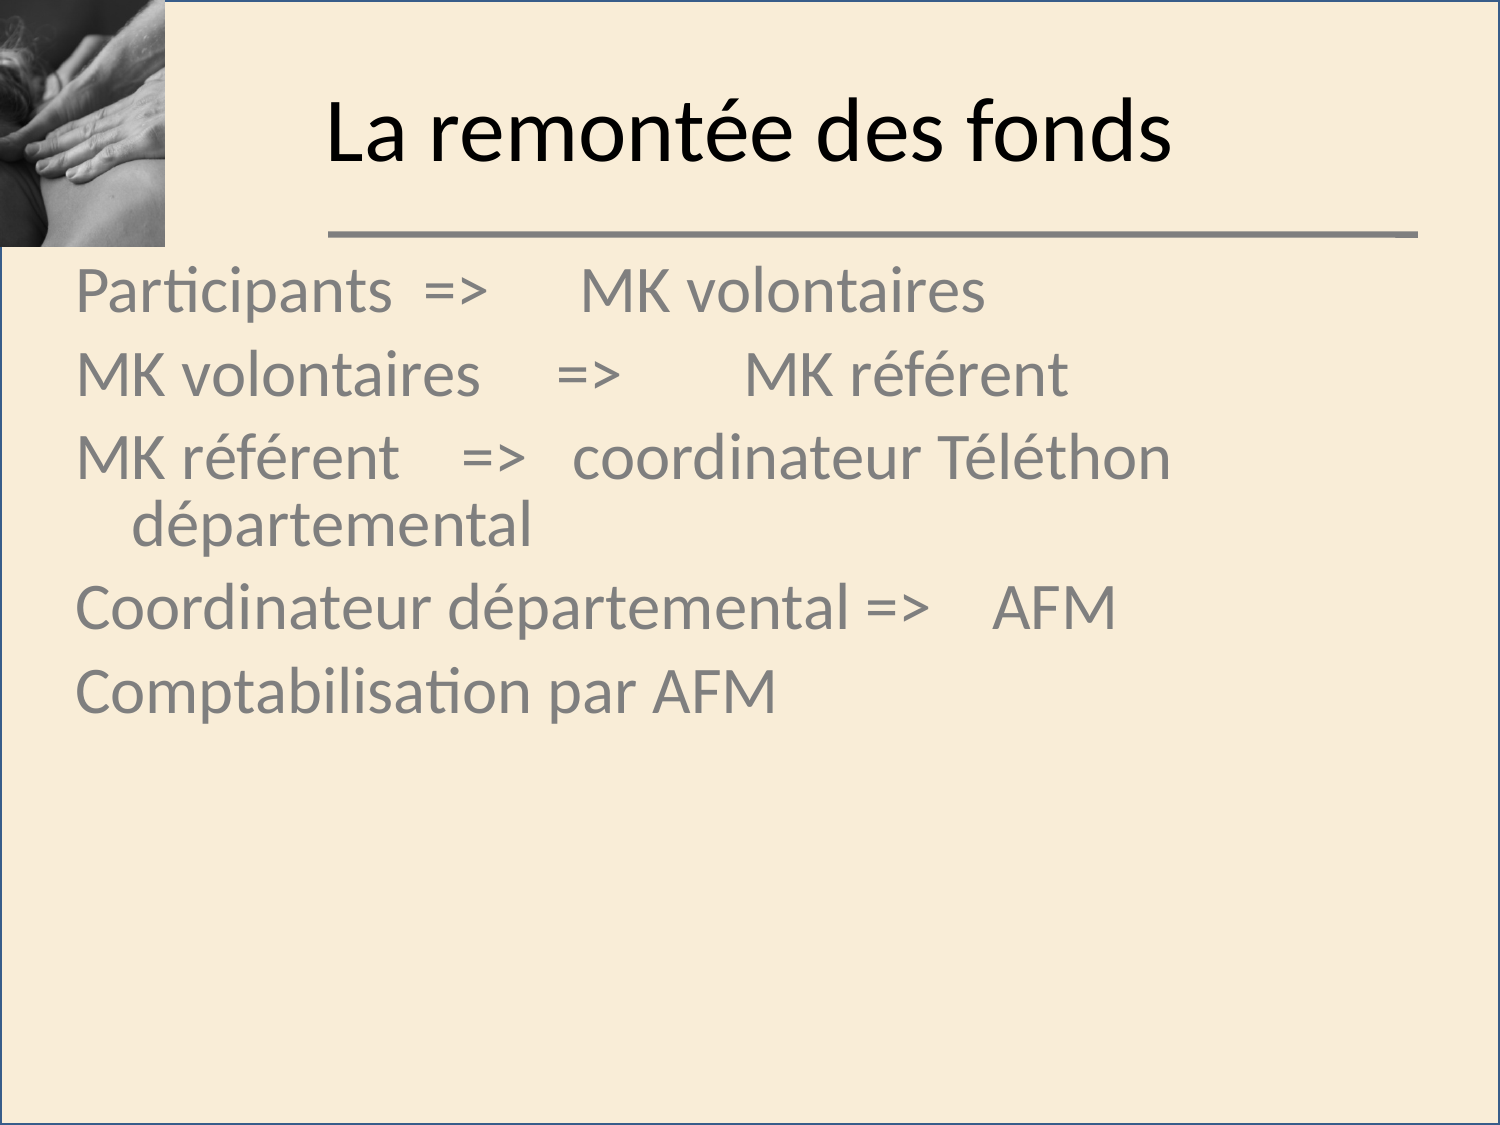

# La remontée des fonds
Participants => MK volontaires
MK volontaires => MK référent
MK référent => coordinateur Téléthon départemental
Coordinateur départemental => AFM
Comptabilisation par AFM